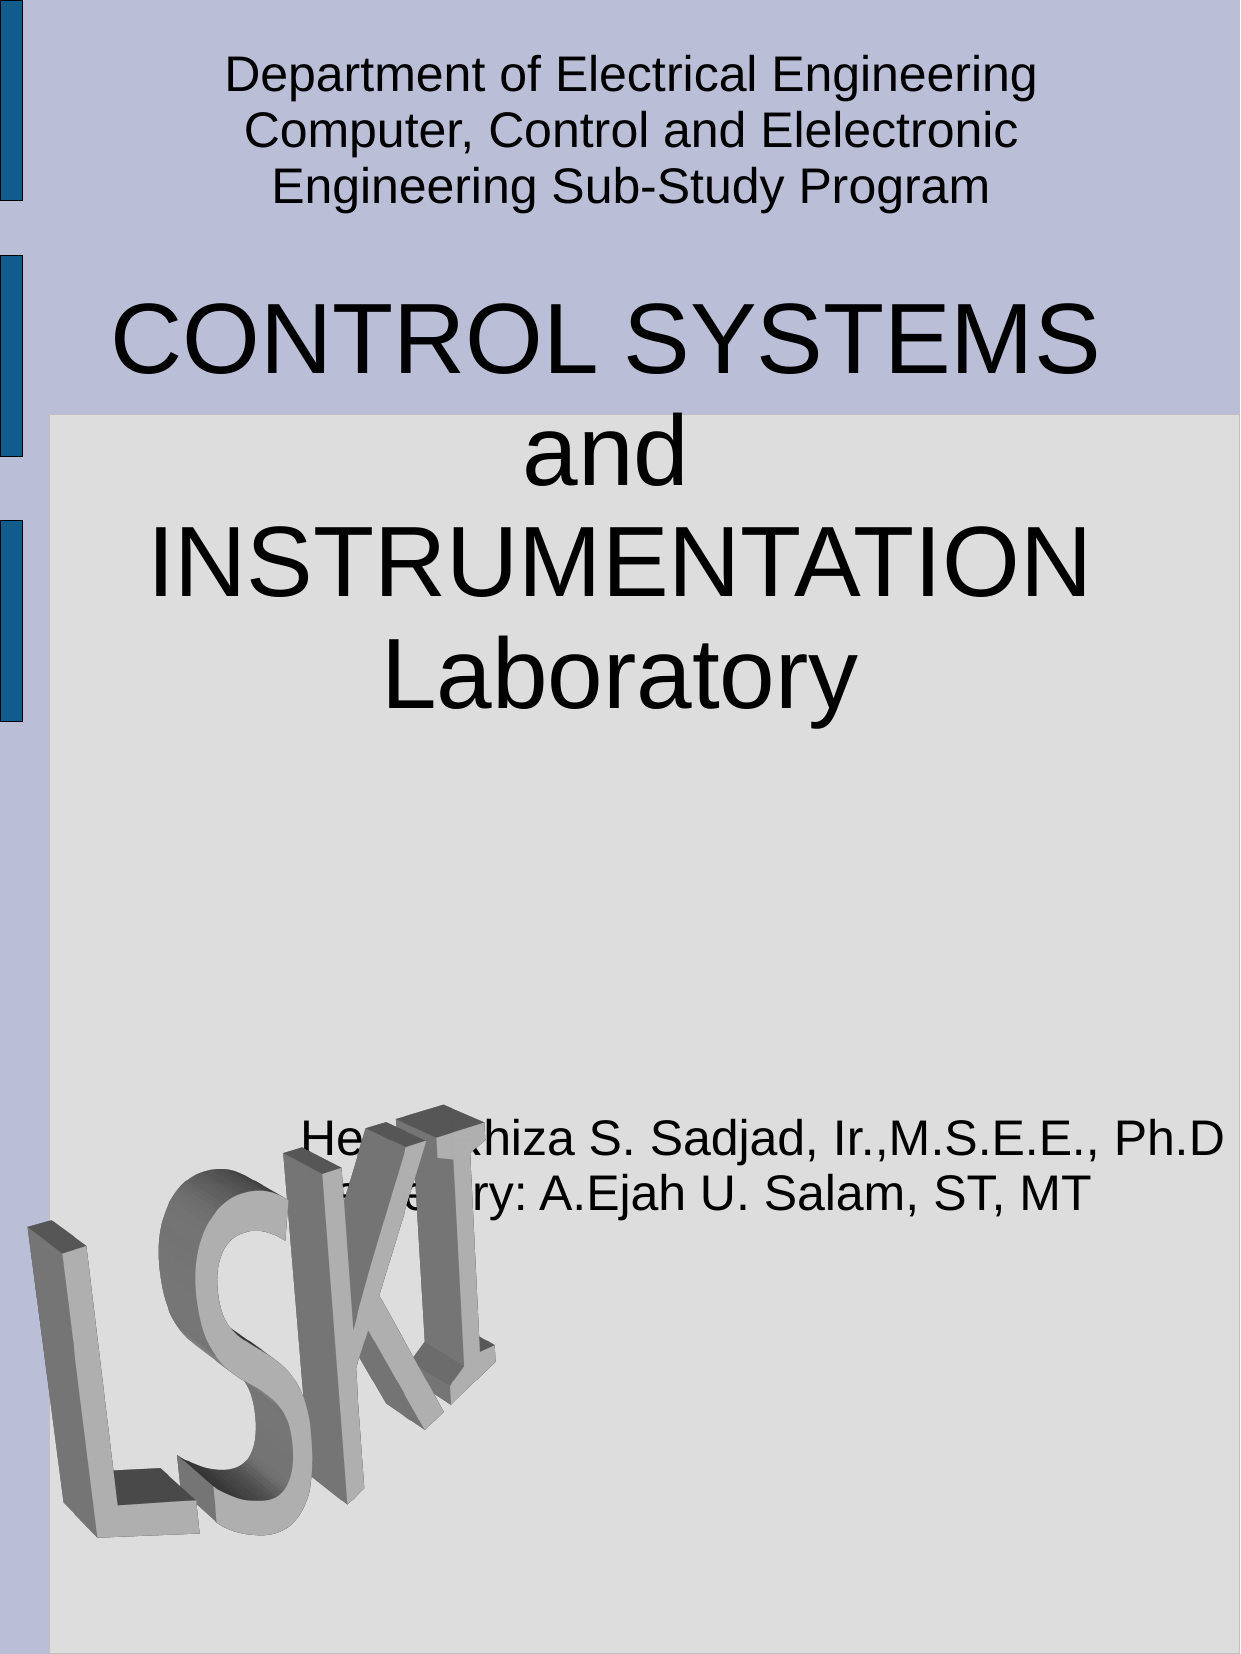

Department of Electrical Engineering
Computer, Control and Elelectronic Engineering Sub-Study Program
CONTROL SYSTEMS
and
INSTRUMENTATION Laboratory
Head: Rhiza S. Sadjad, Ir.,M.S.E.E., Ph.D
Secretary: A.Ejah U. Salam, ST, MT
LSKI